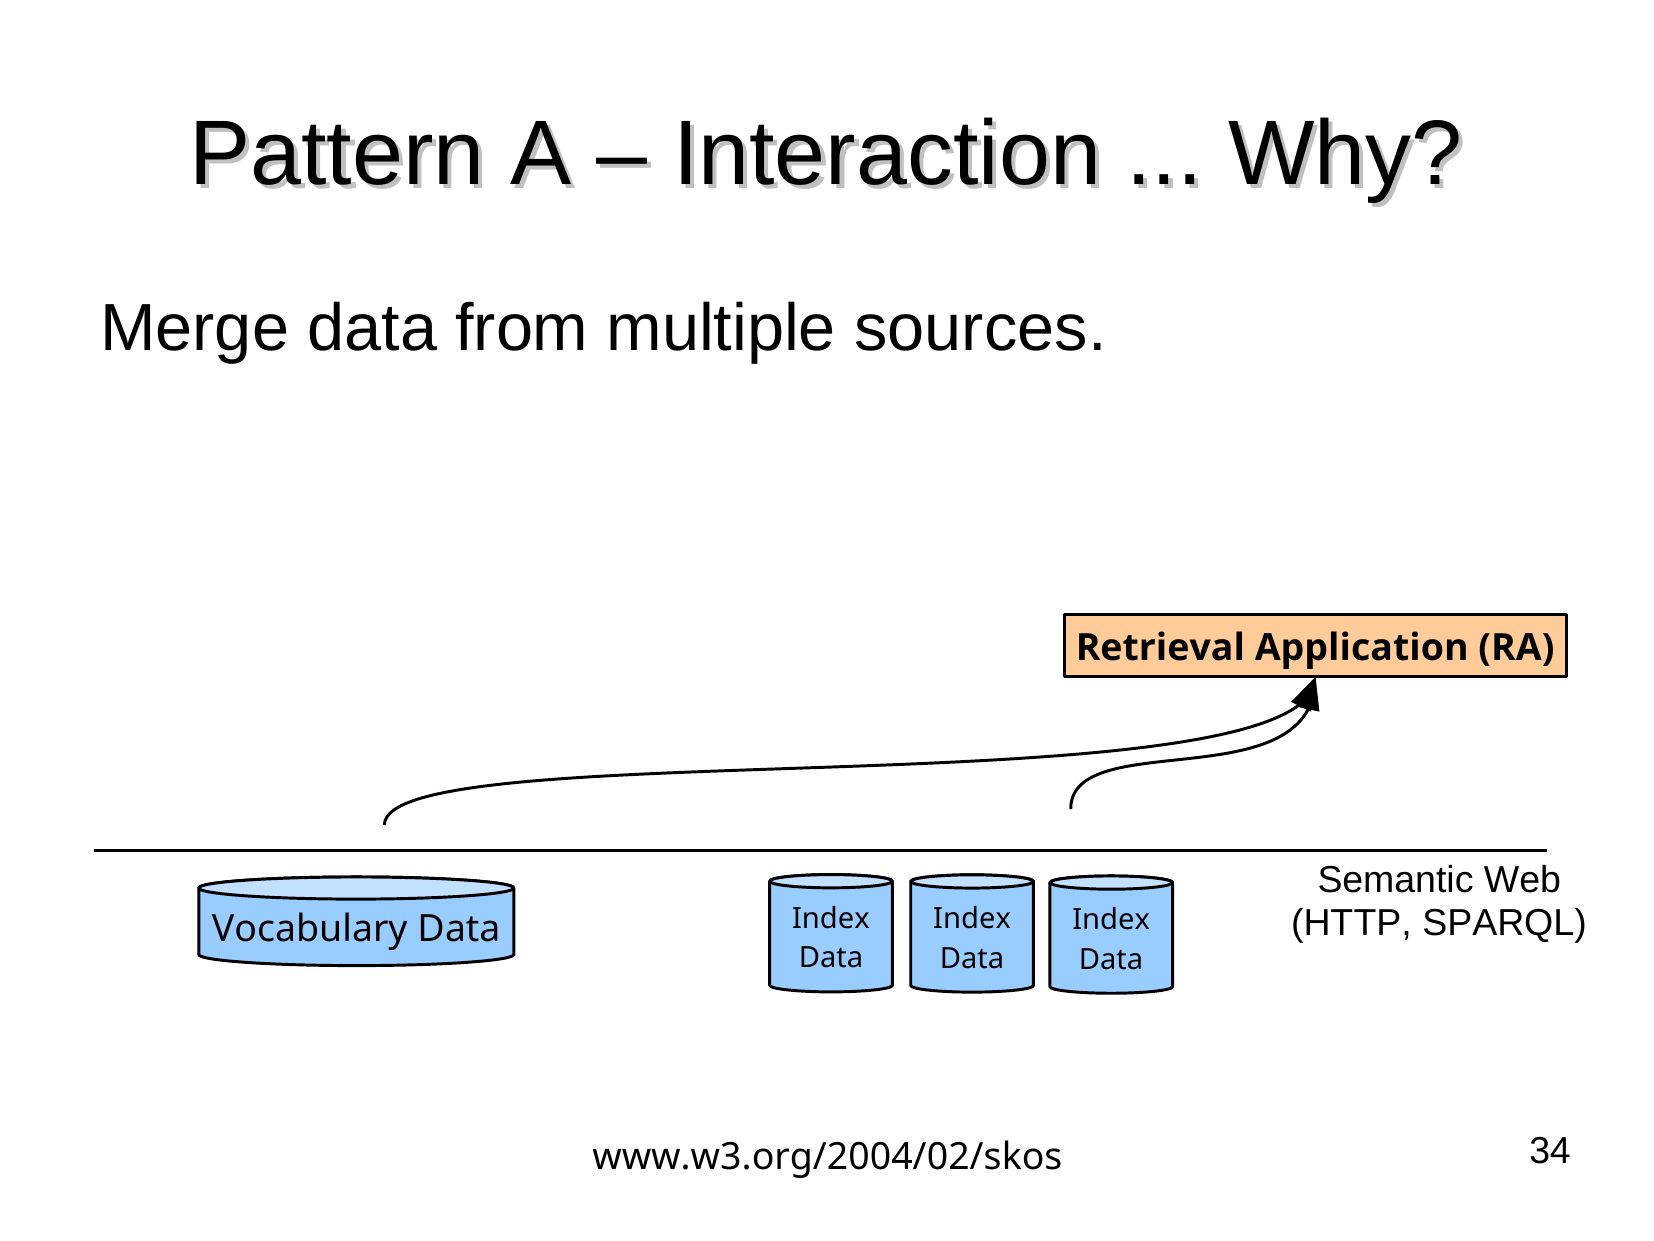

# Pattern A – Interaction ... Why?
Merge data from multiple sources.
Retrieval Application (RA)
Semantic Web
(HTTP, SPARQL)
Index
Data
Index
Data
Index
Data
Vocabulary Data
www.w3.org/2004/02/skos
34